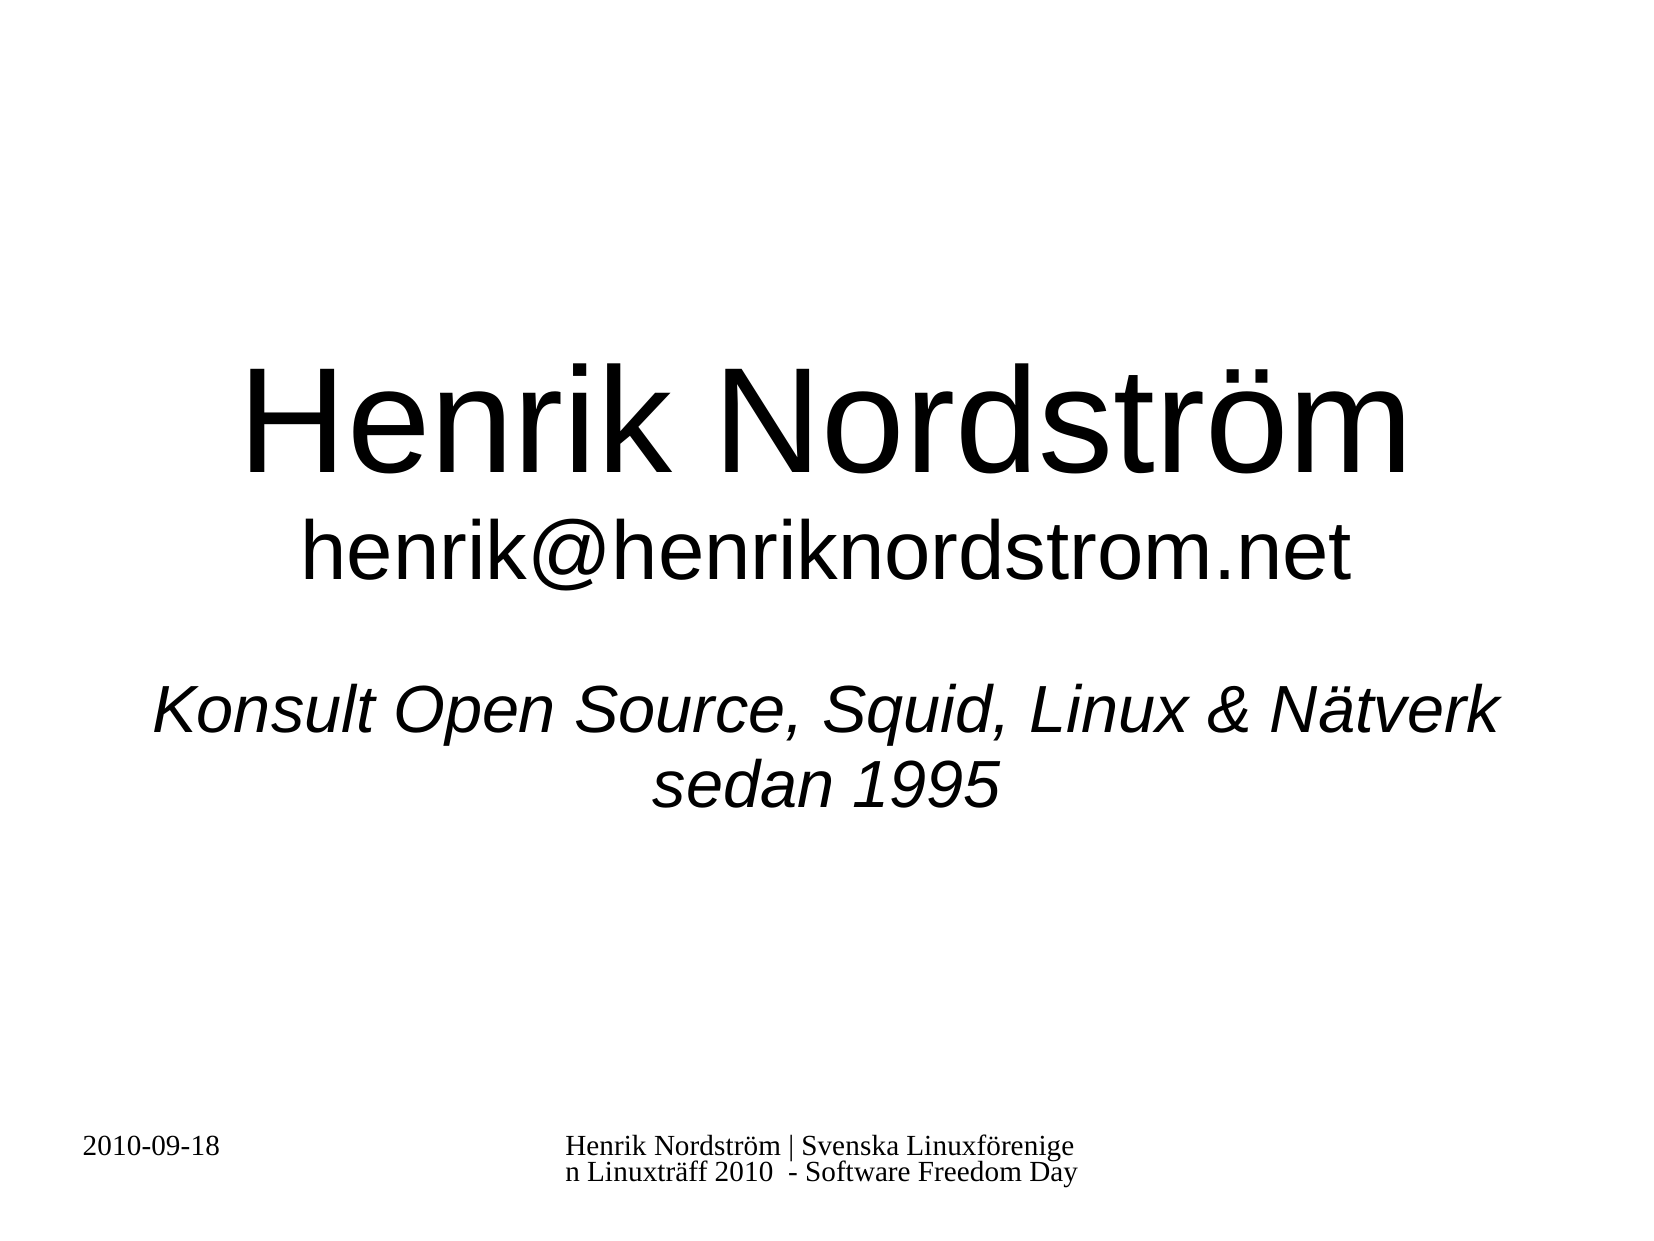

# Henrik Nordström
henrik@henriknordstrom.net
Konsult Open Source, Squid, Linux & Nätverk
sedan 1995
2010-09-18
Henrik Nordström | Svenska Linuxförenigen Linuxträff 2010 - Software Freedom Day